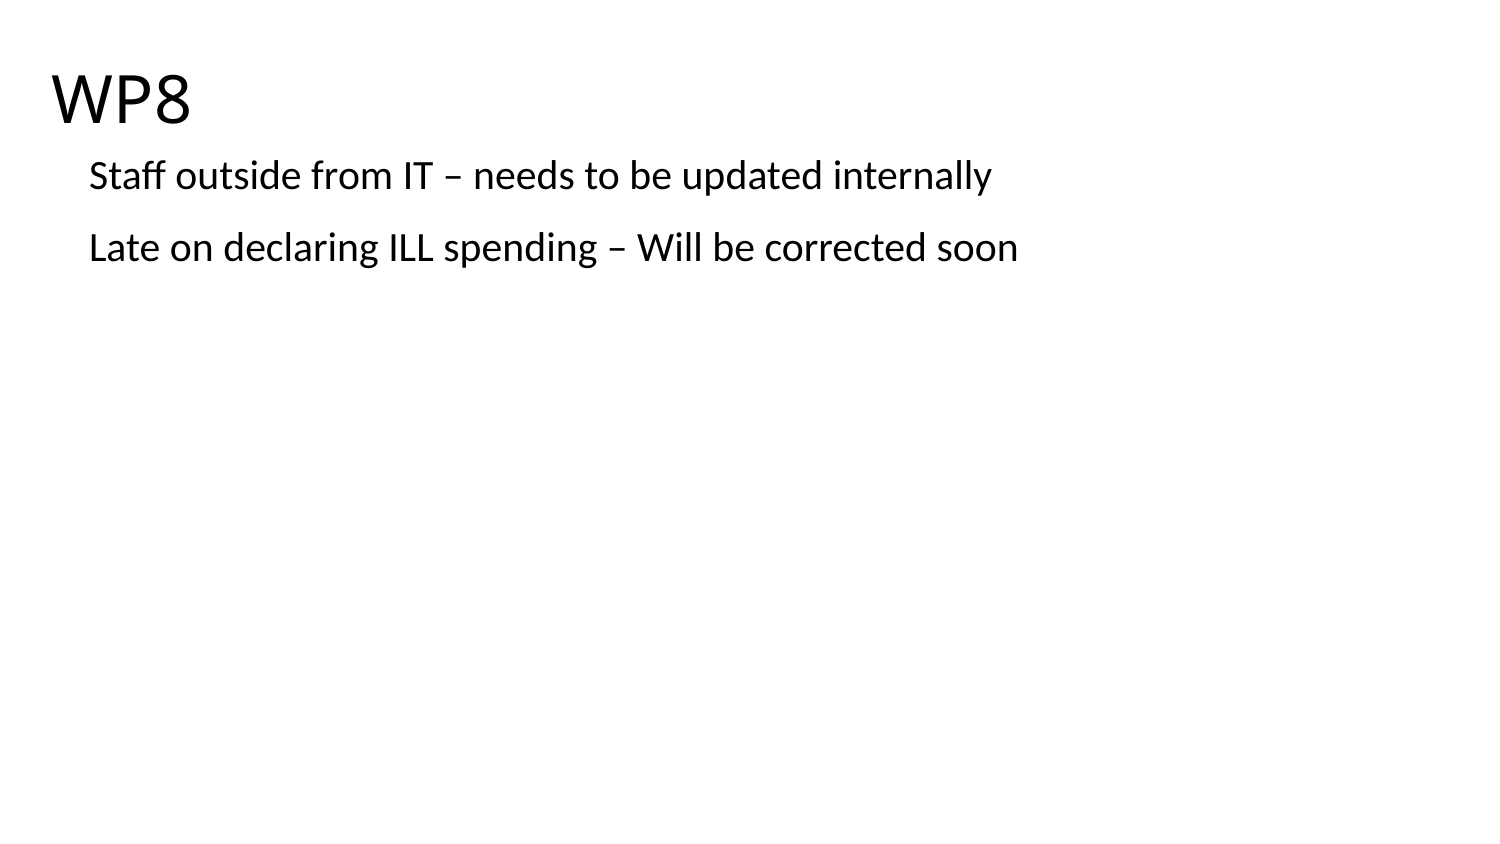

WP8
# Staff outside from IT – needs to be updated internally
Late on declaring ILL spending – Will be corrected soon